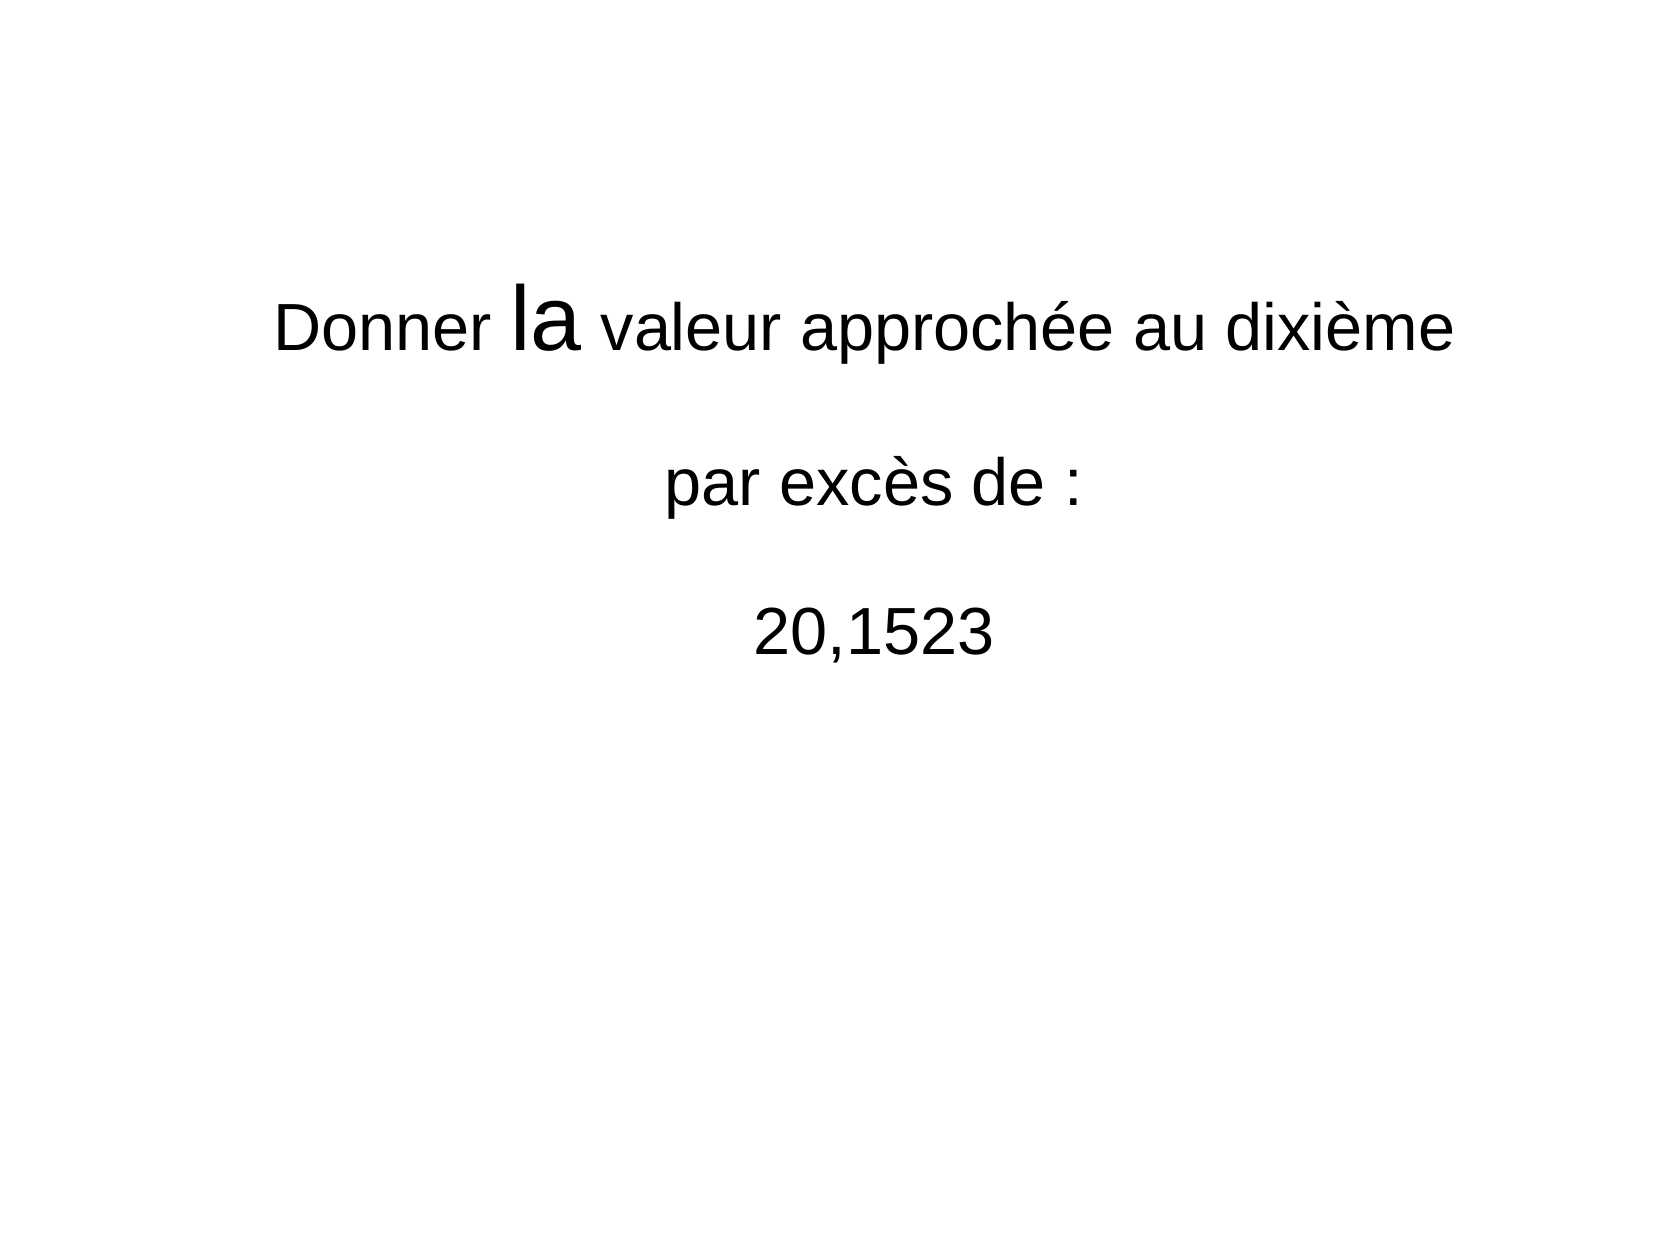

# Donner la valeur approchée au dixième
par excès de :
20,1523